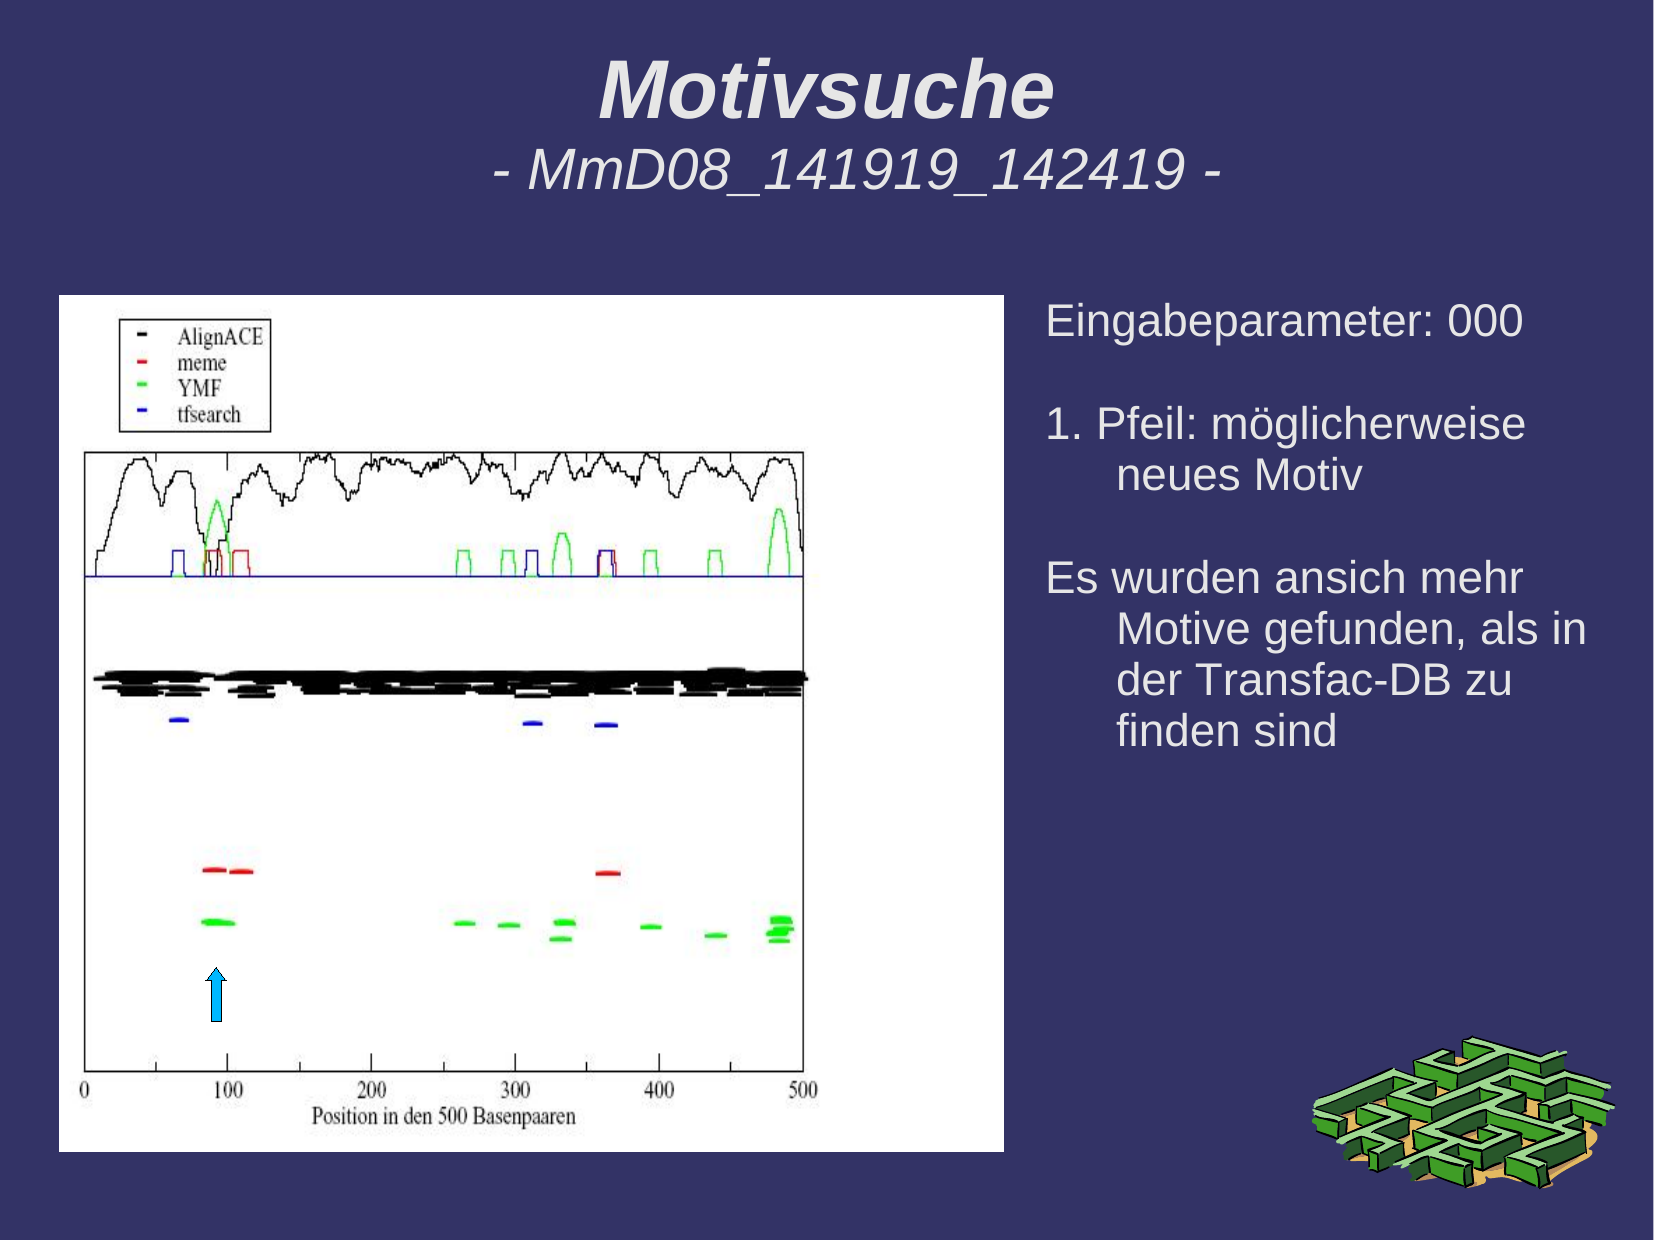

# Motivsuche - MmD08_141919_142419 -
Eingabeparameter: 000
1. Pfeil: möglicherweise neues Motiv
Es wurden ansich mehr Motive gefunden, als in der Transfac-DB zu finden sind